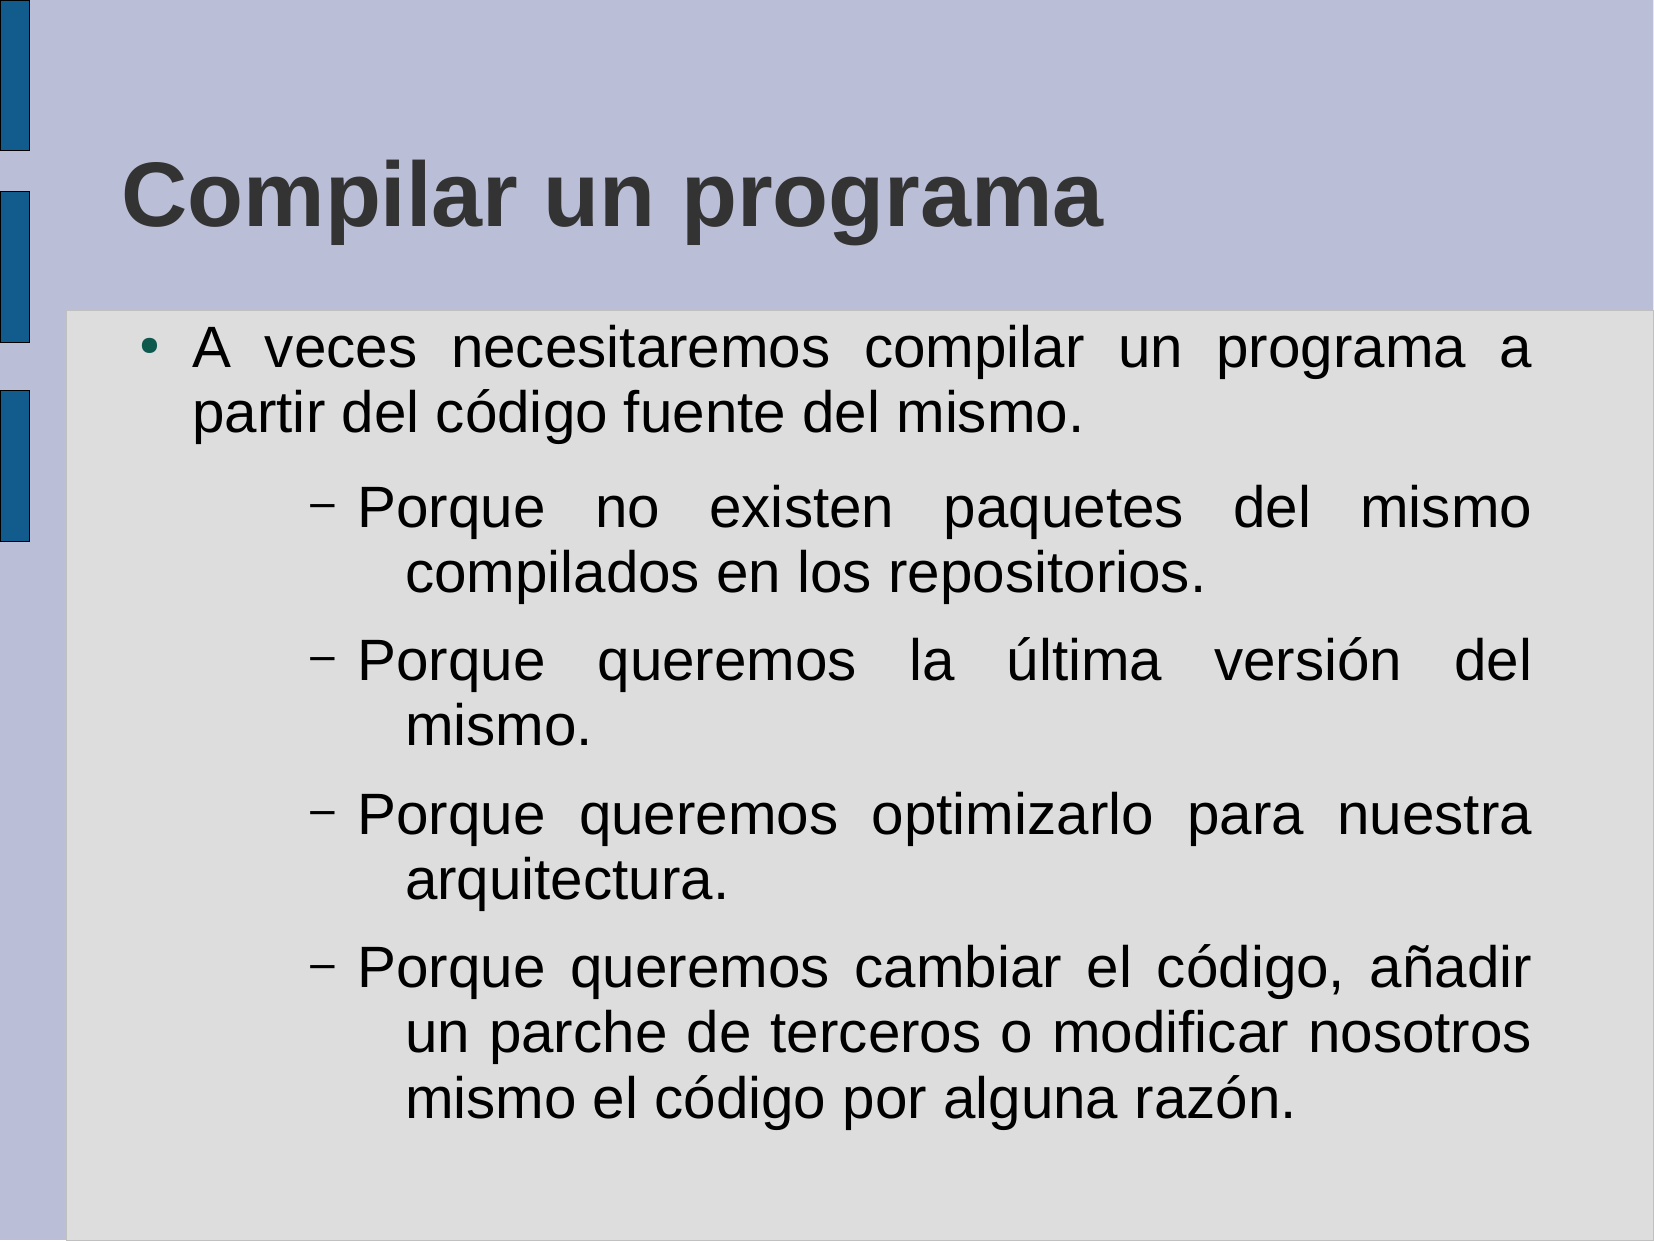

# Compilar un programa
A veces necesitaremos compilar un programa a partir del código fuente del mismo.
Porque no existen paquetes del mismo compilados en los repositorios.
Porque queremos la última versión del mismo.
Porque queremos optimizarlo para nuestra arquitectura.
Porque queremos cambiar el código, añadir un parche de terceros o modificar nosotros mismo el código por alguna razón.